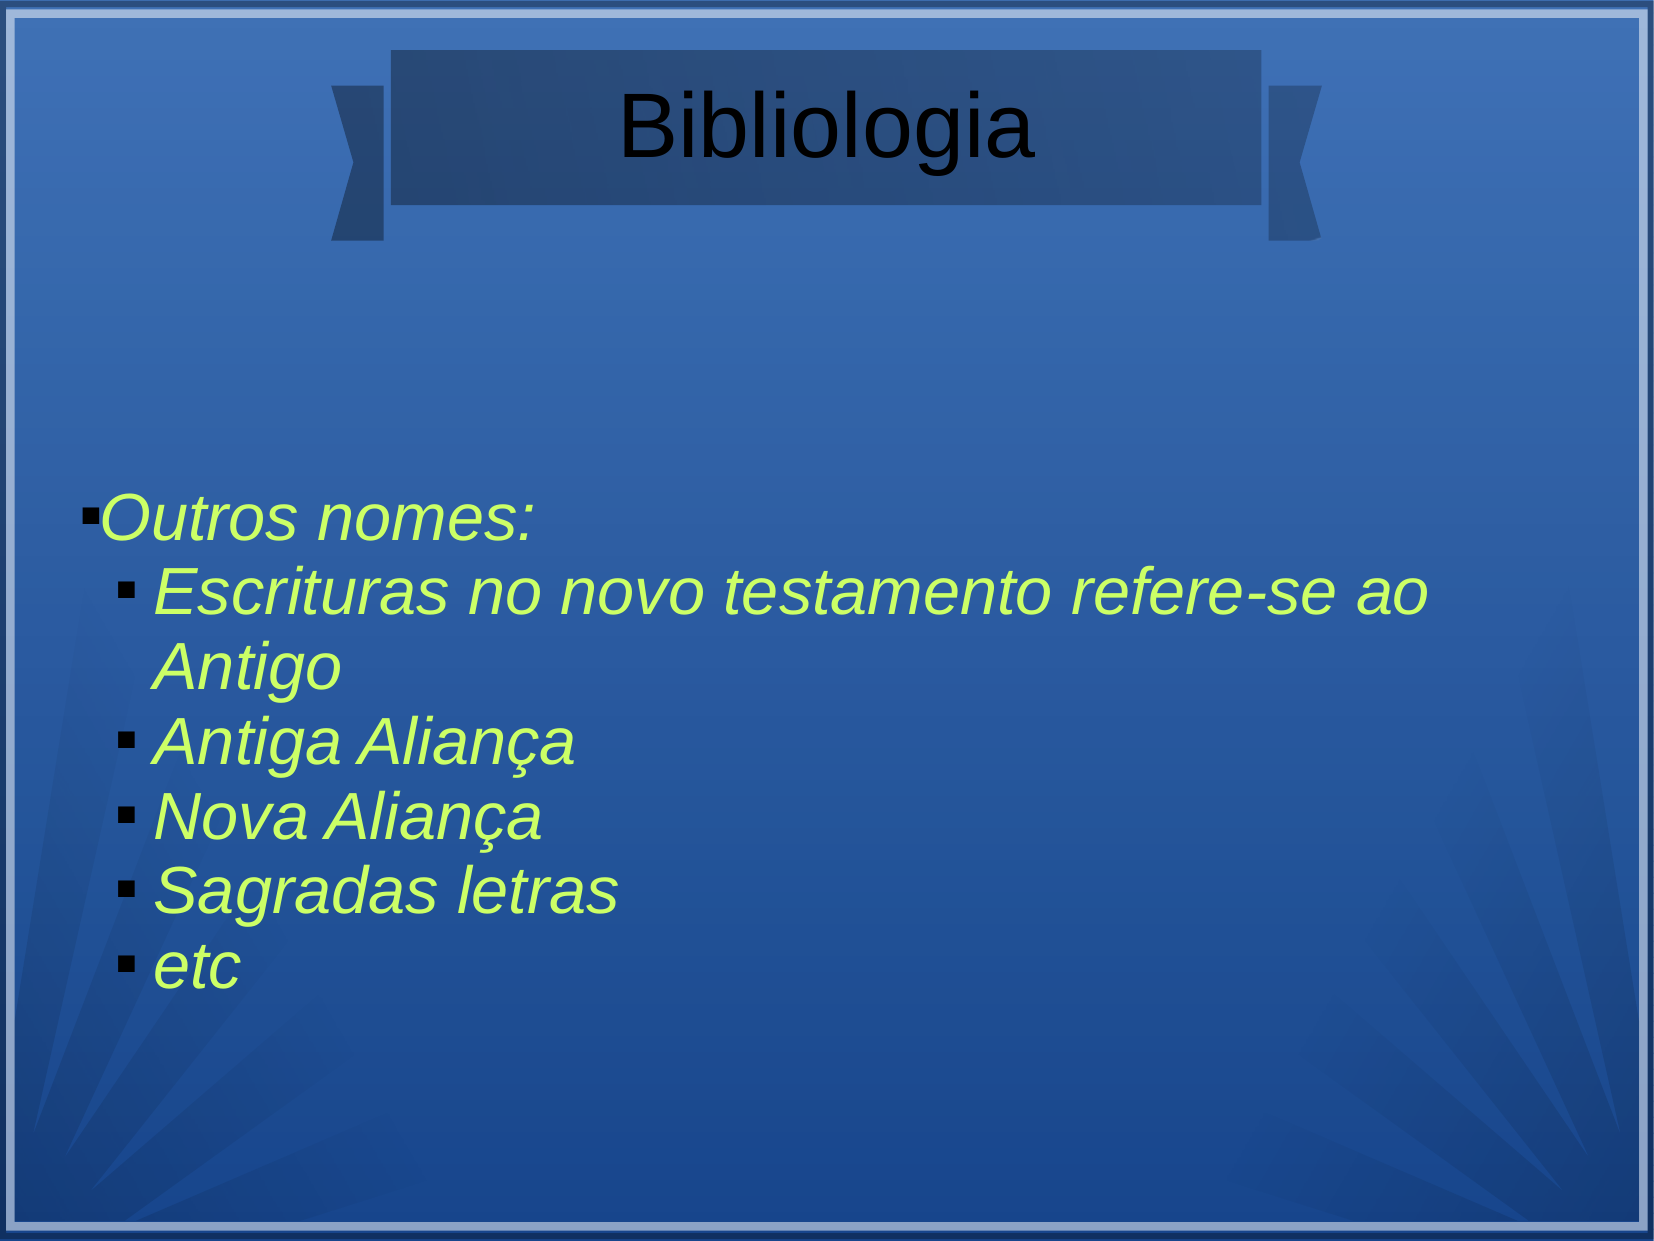

# Bibliologia
Outros nomes:
Escrituras no novo testamento refere-se ao Antigo
Antiga Aliança
Nova Aliança
Sagradas letras
etc